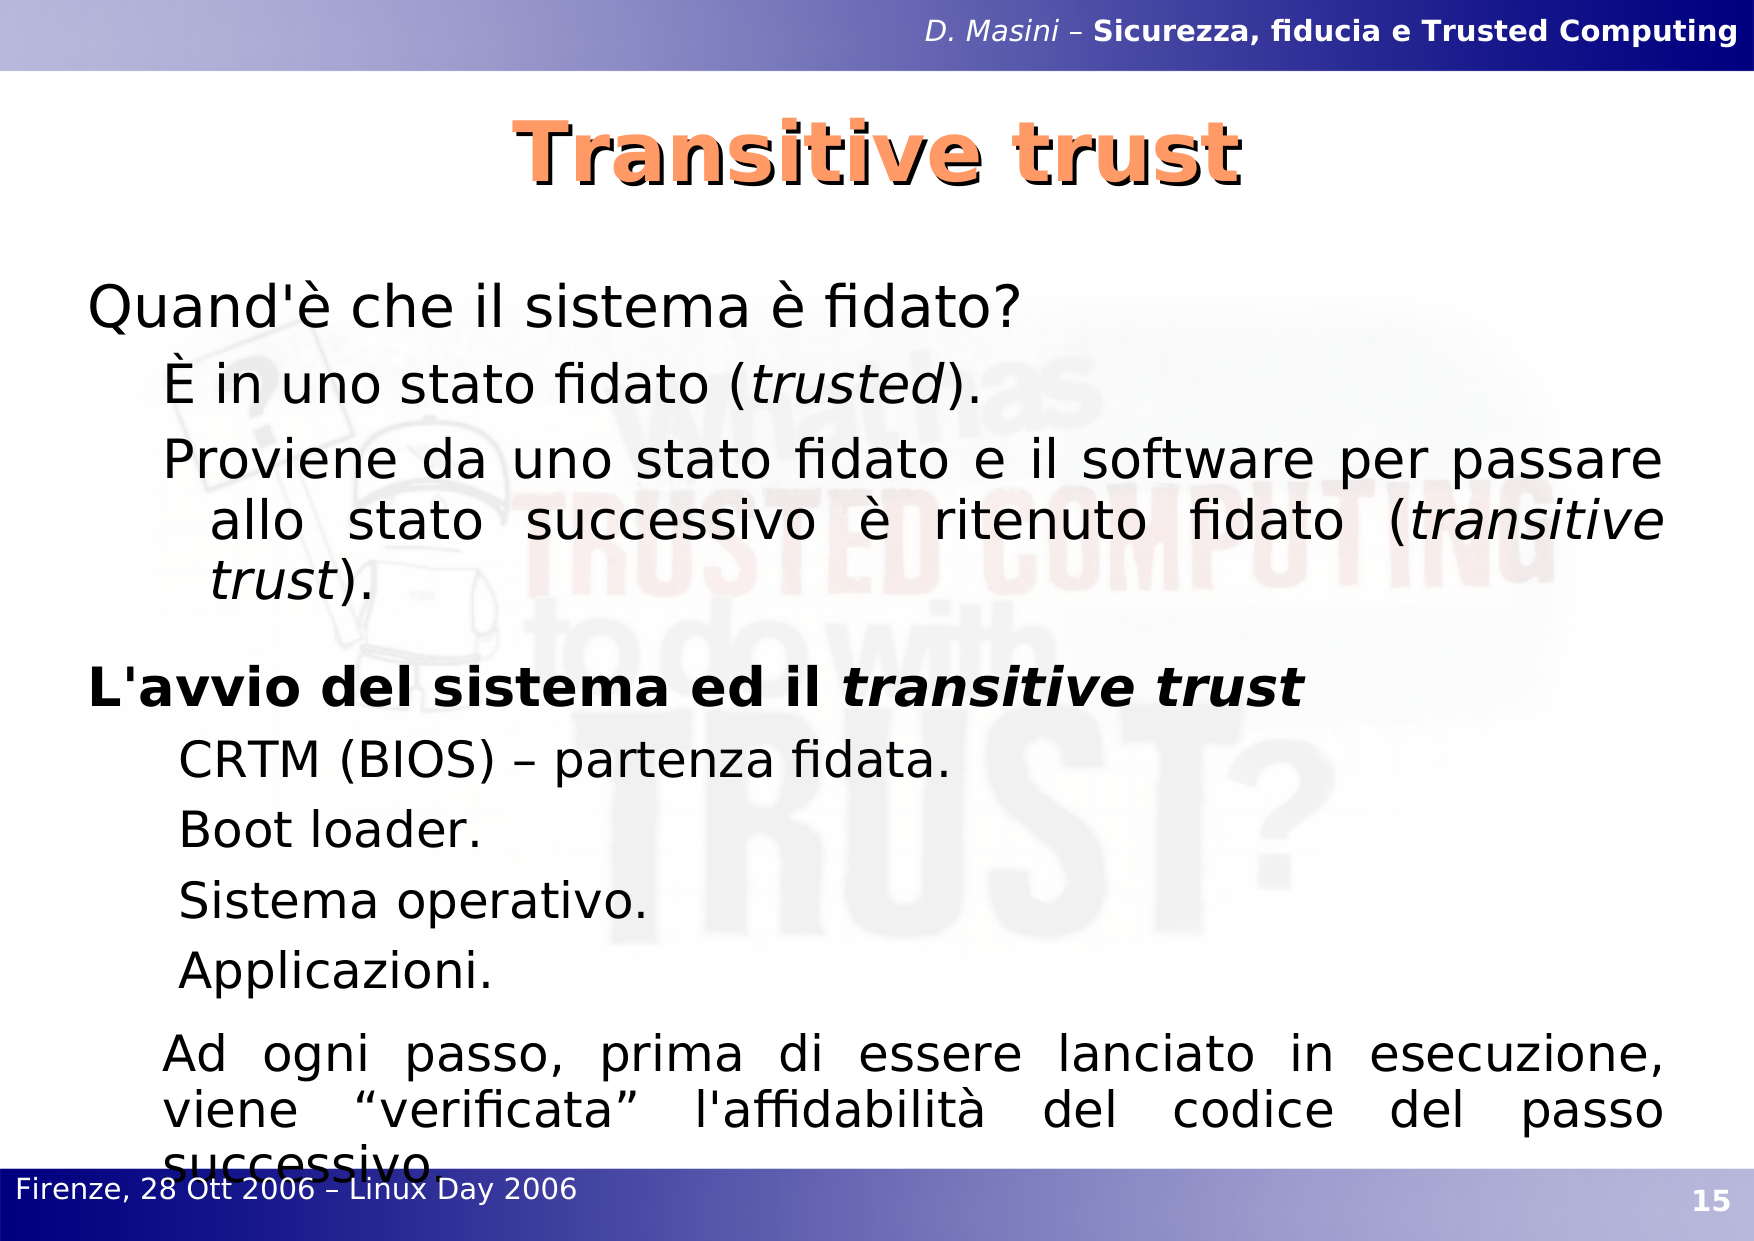

D. Masini – Sicurezza, fiducia e Trusted Computing
# Transitive trust
Quand'è che il sistema è fidato?
È in uno stato fidato (trusted).
Proviene da uno stato fidato e il software per passare allo stato successivo è ritenuto fidato (transitive trust).
L'avvio del sistema ed il transitive trust
 CRTM (BIOS) – partenza fidata.
 Boot loader.
 Sistema operativo.
 Applicazioni.
Ad ogni passo, prima di essere lanciato in esecuzione, viene “verificata” l'affidabilità del codice del passo successivo.
Firenze, 28 Ott 2006 – Linux Day 2006